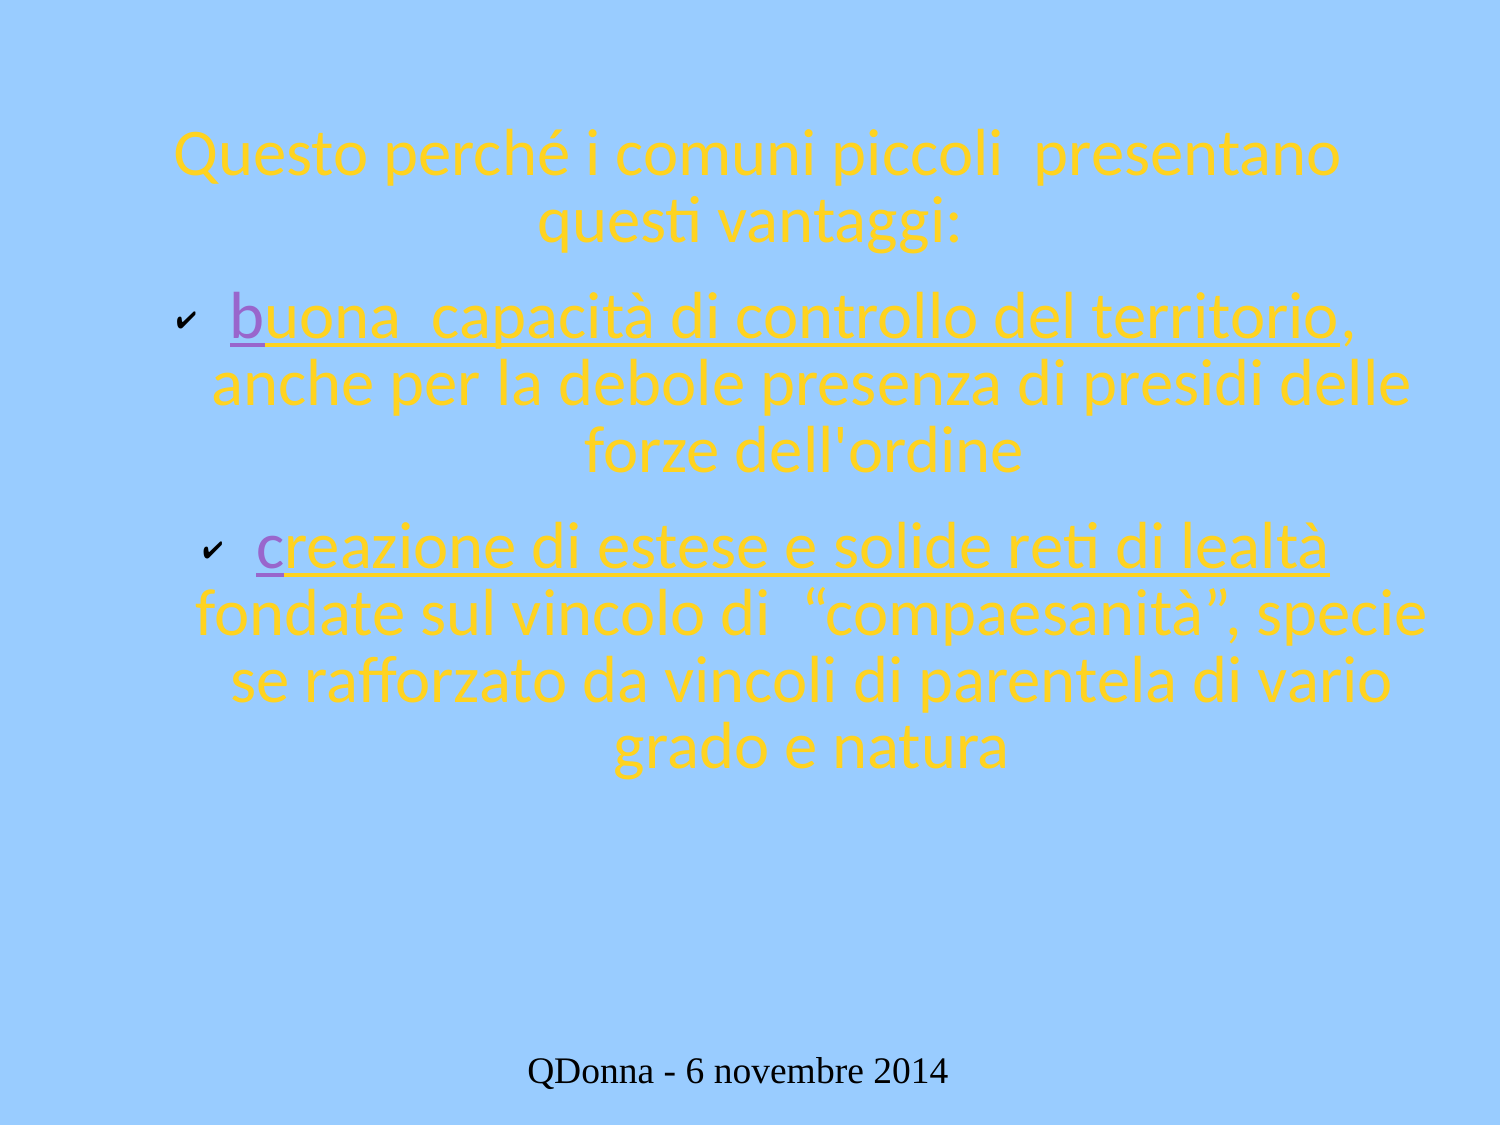

# Questo perché i comuni piccoli presentano questi vantaggi:
buona capacità di controllo del territorio, anche per la debole presenza di presidi delle forze dell'ordine
creazione di estese e solide reti di lealtà fondate sul vincolo di “compaesanità”, specie se rafforzato da vincoli di parentela di vario grado e natura
QDonna - 6 novembre 2014